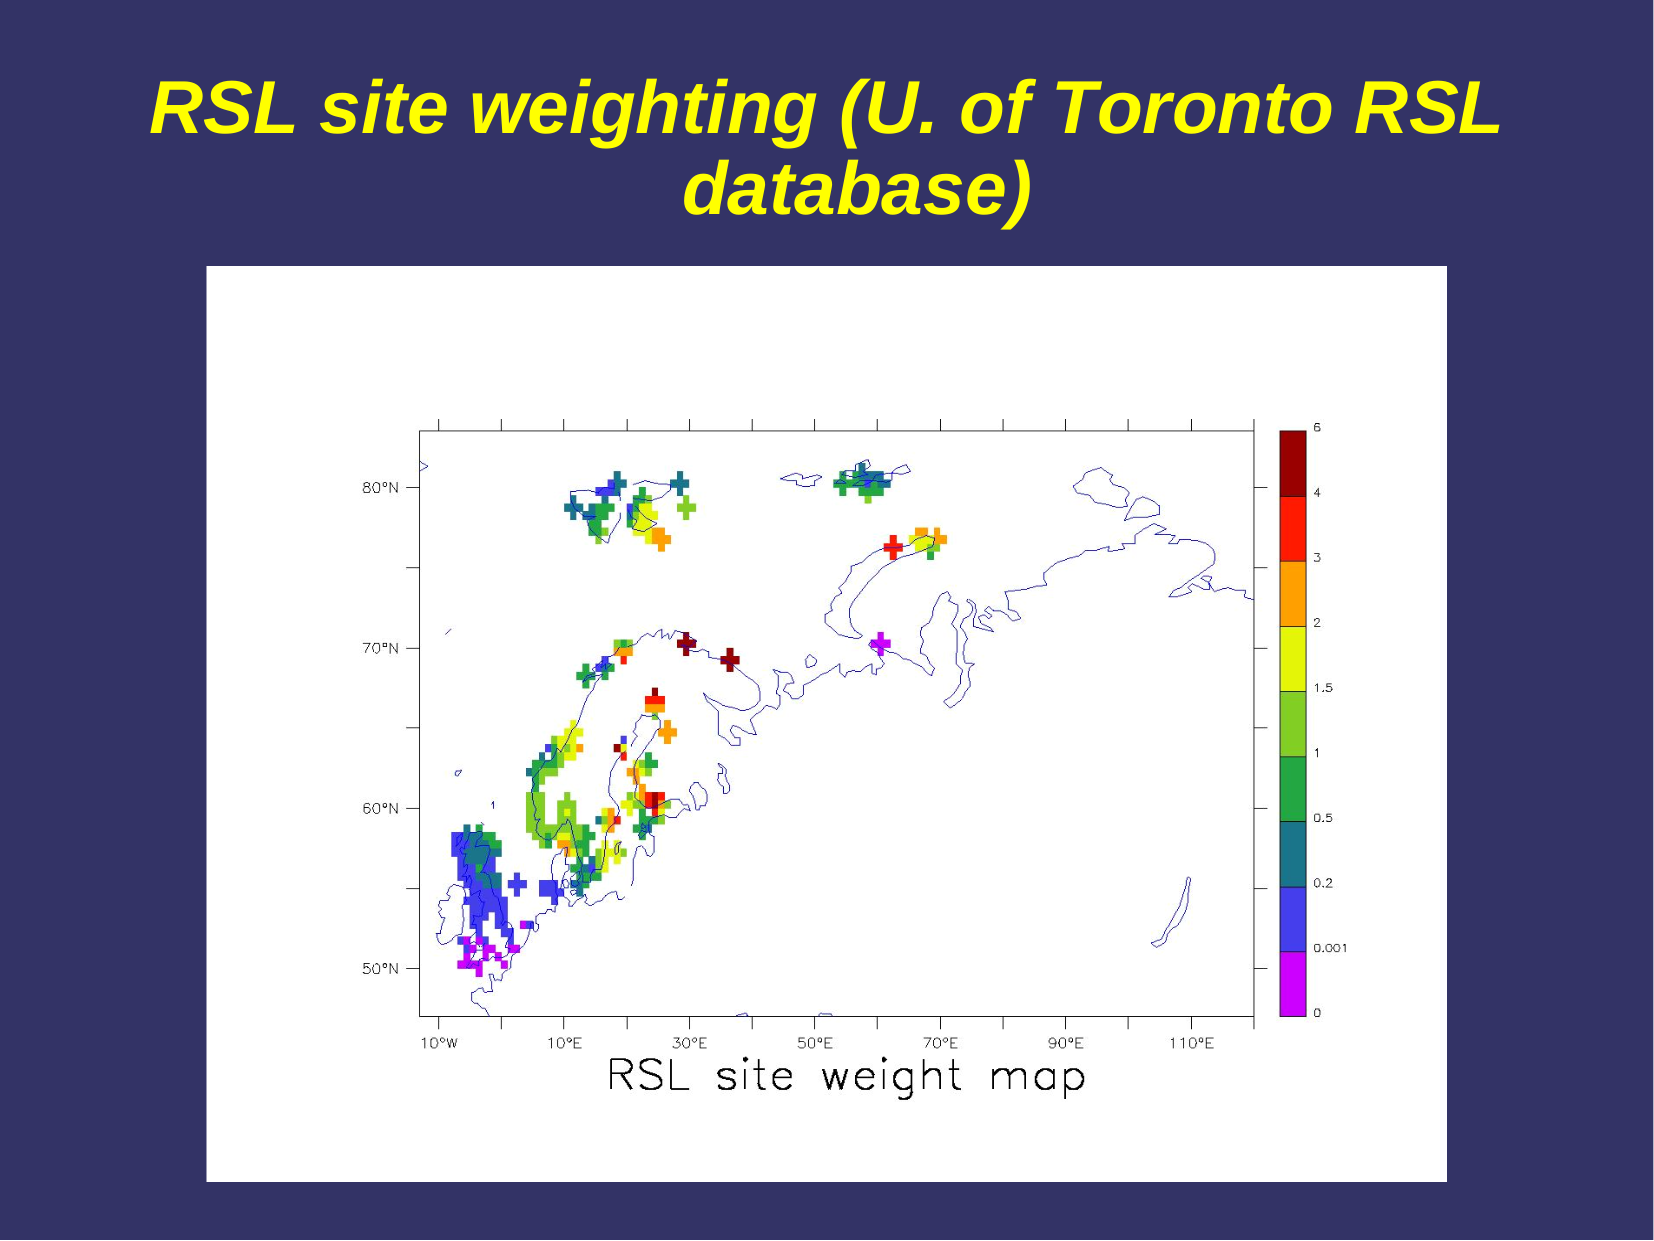

# RSL site weighting (U. of Toronto RSL database)